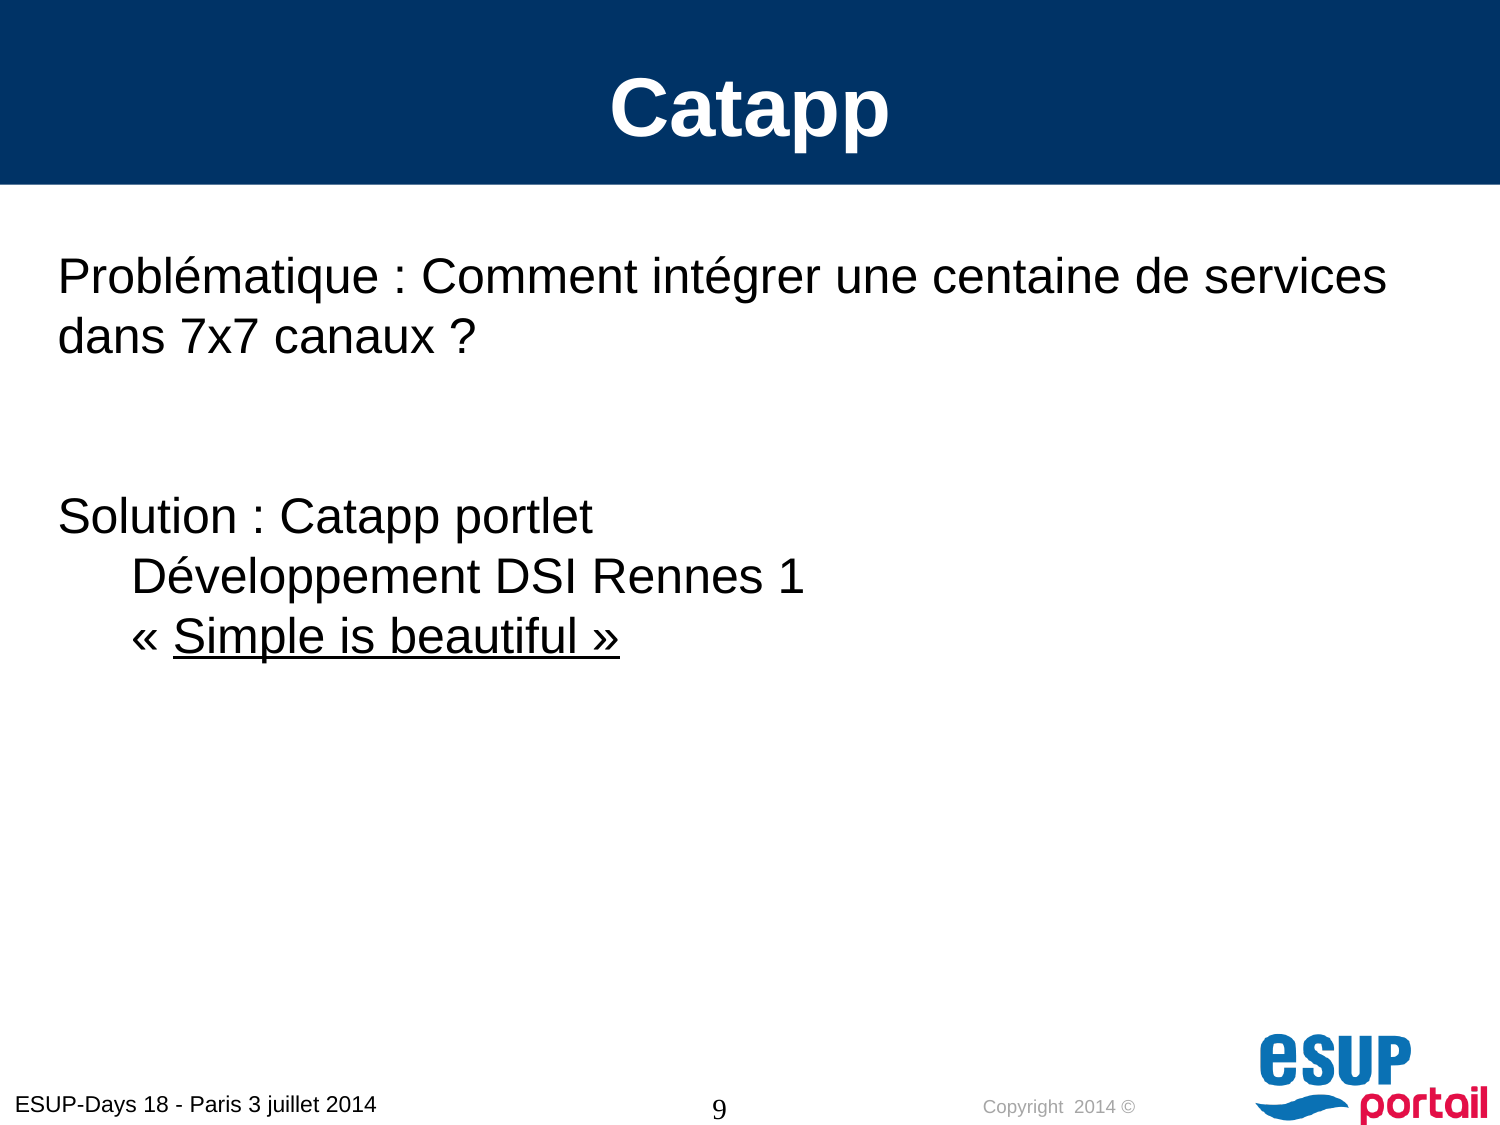

Catapp
#
Problématique : Comment intégrer une centaine de services
dans 7x7 canaux ?
Solution : Catapp portlet
	Développement DSI Rennes 1
	« Simple is beautiful »
9